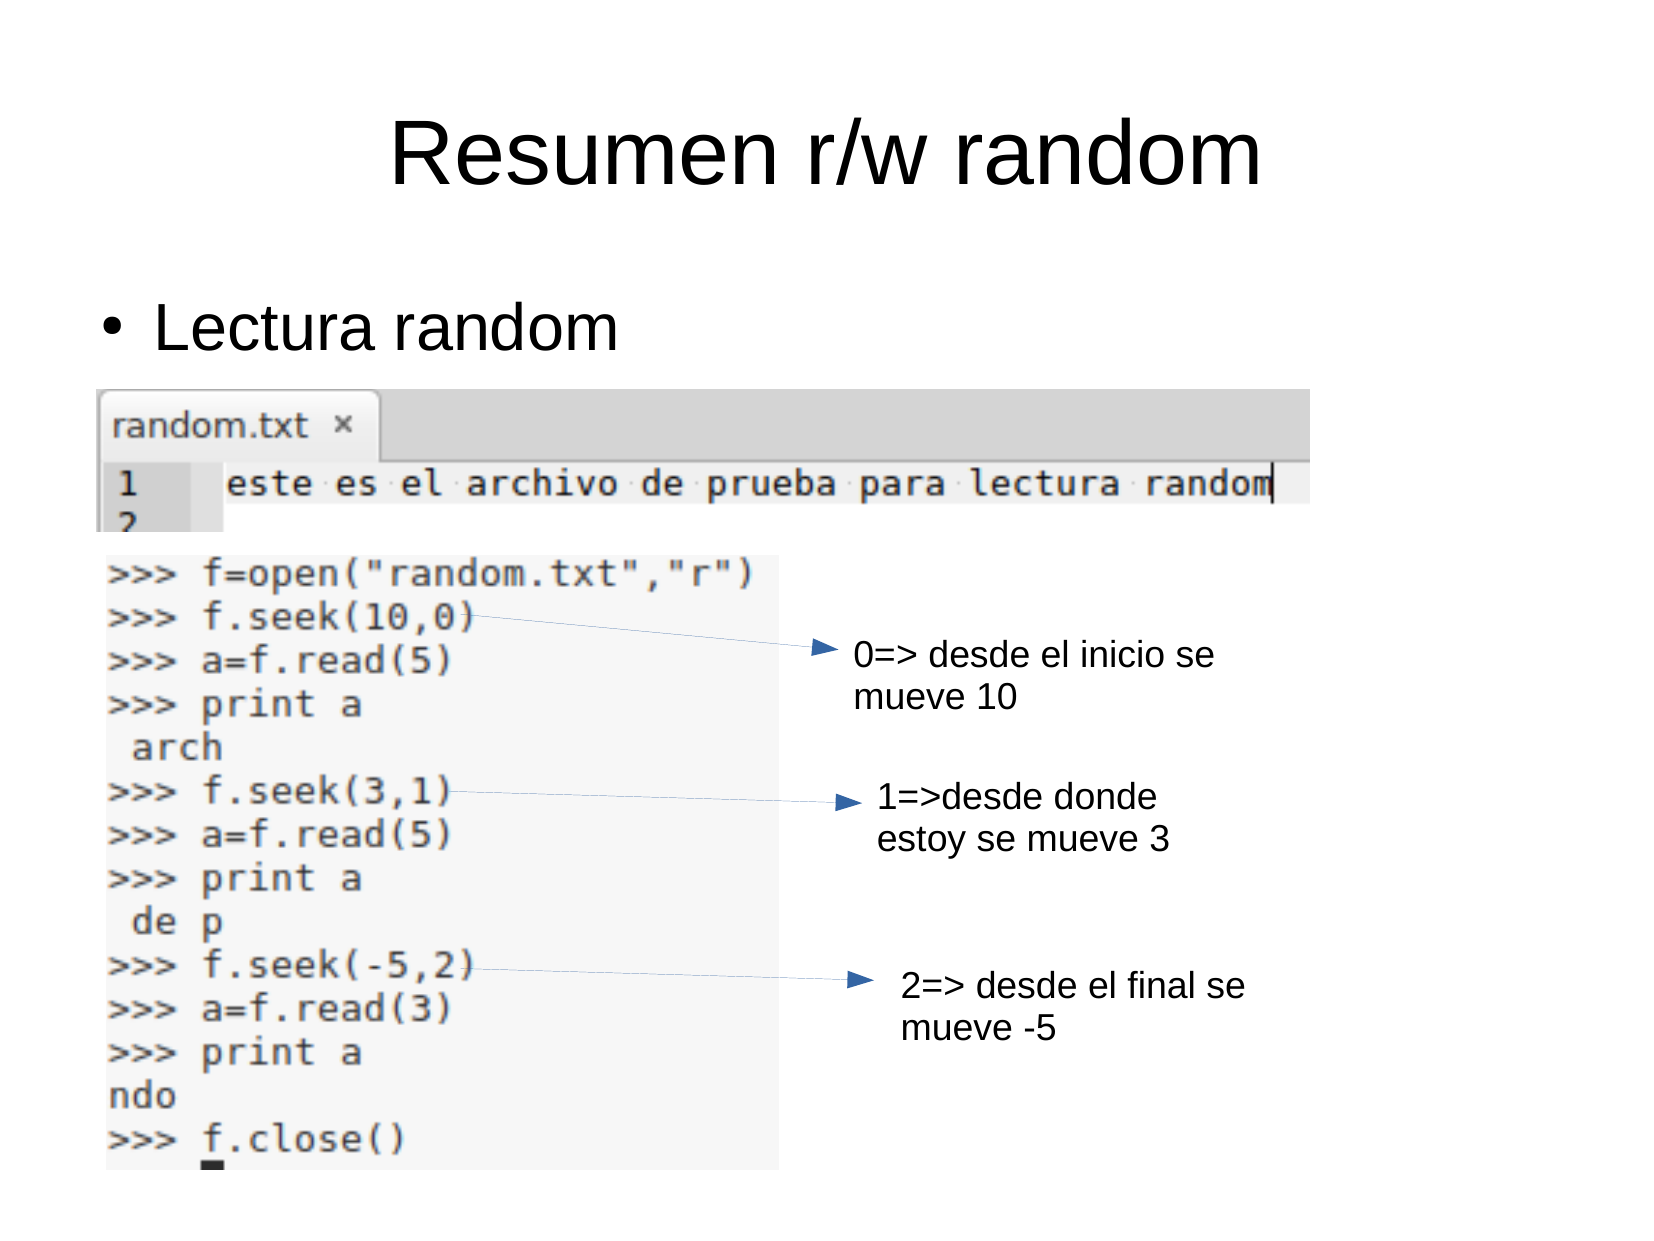

# Resumen r/w random
Lectura random
0=> desde el inicio se mueve 10
1=>desde donde estoy se mueve 3
2=> desde el final se mueve -5